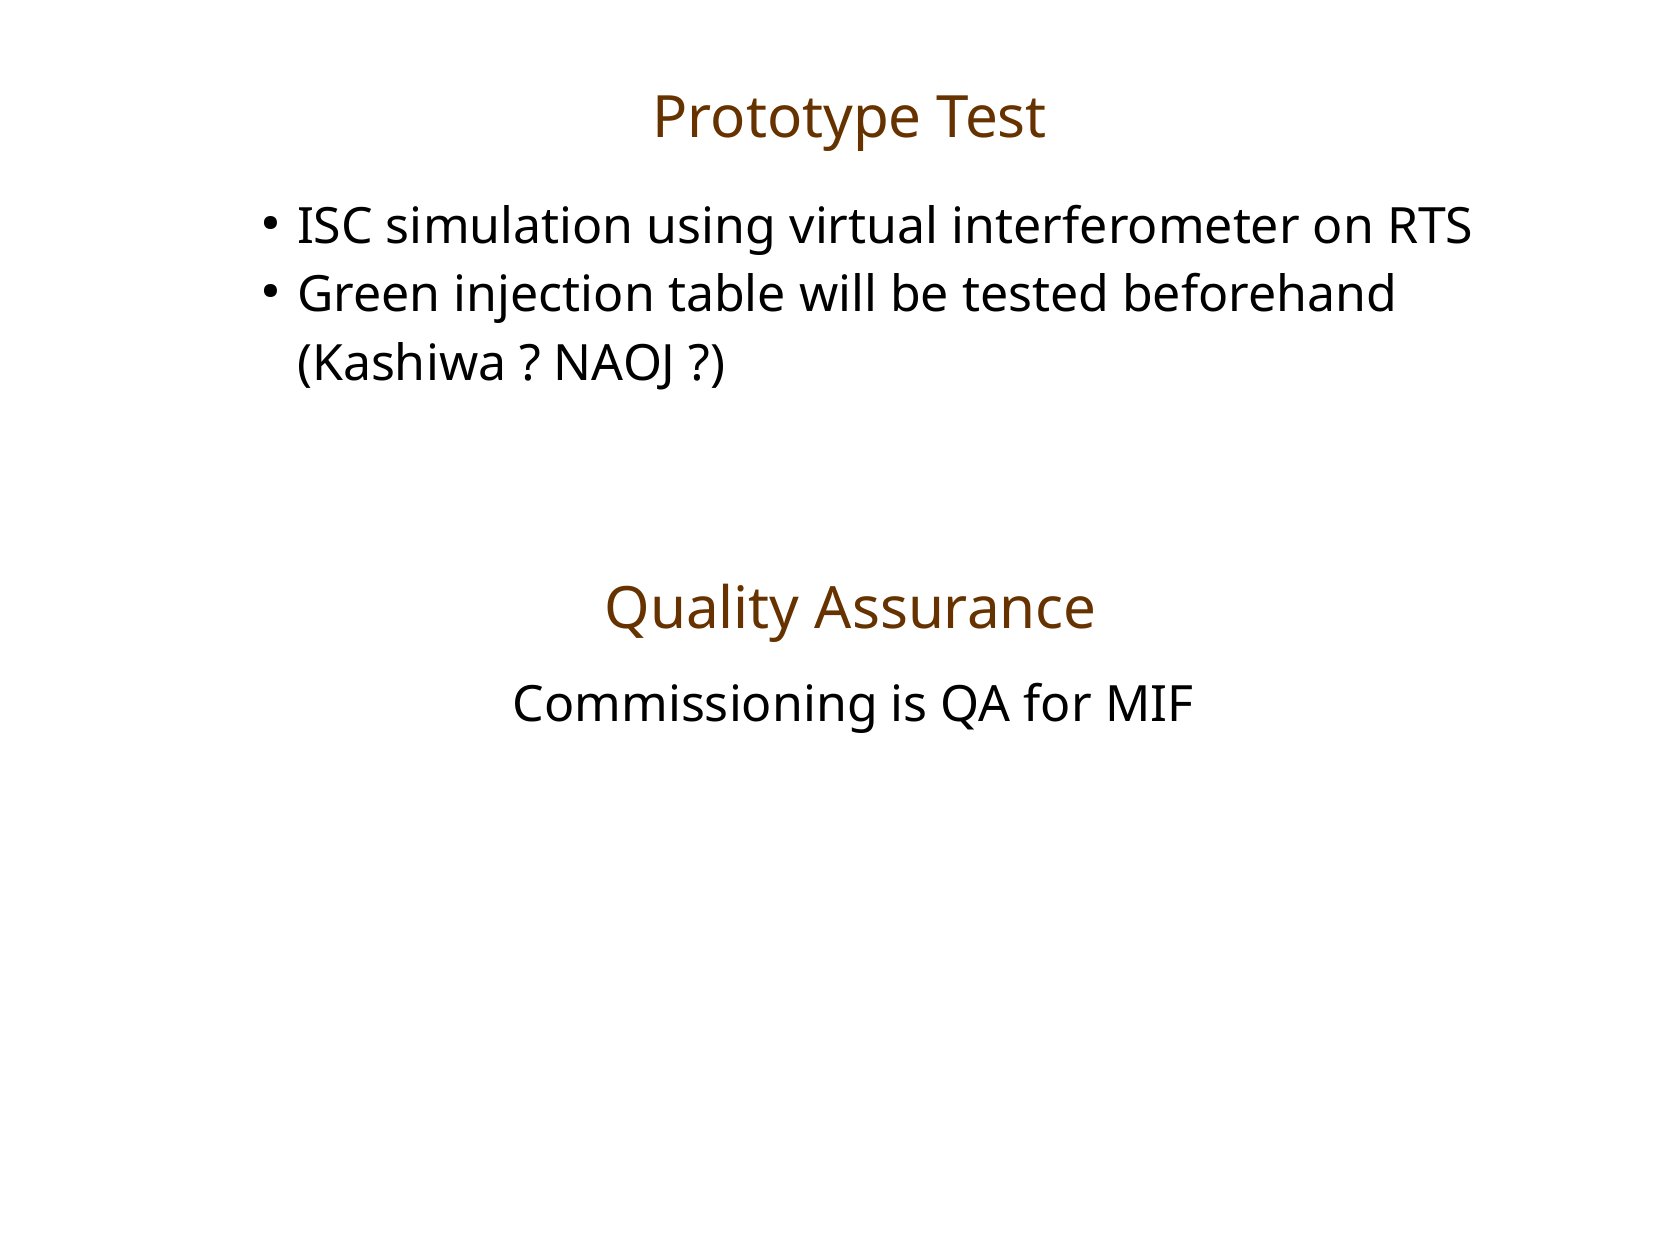

Prototype Test
ISC simulation using virtual interferometer on RTS
Green injection table will be tested beforehand
(Kashiwa ? NAOJ ?)
Quality Assurance
Commissioning is QA for MIF